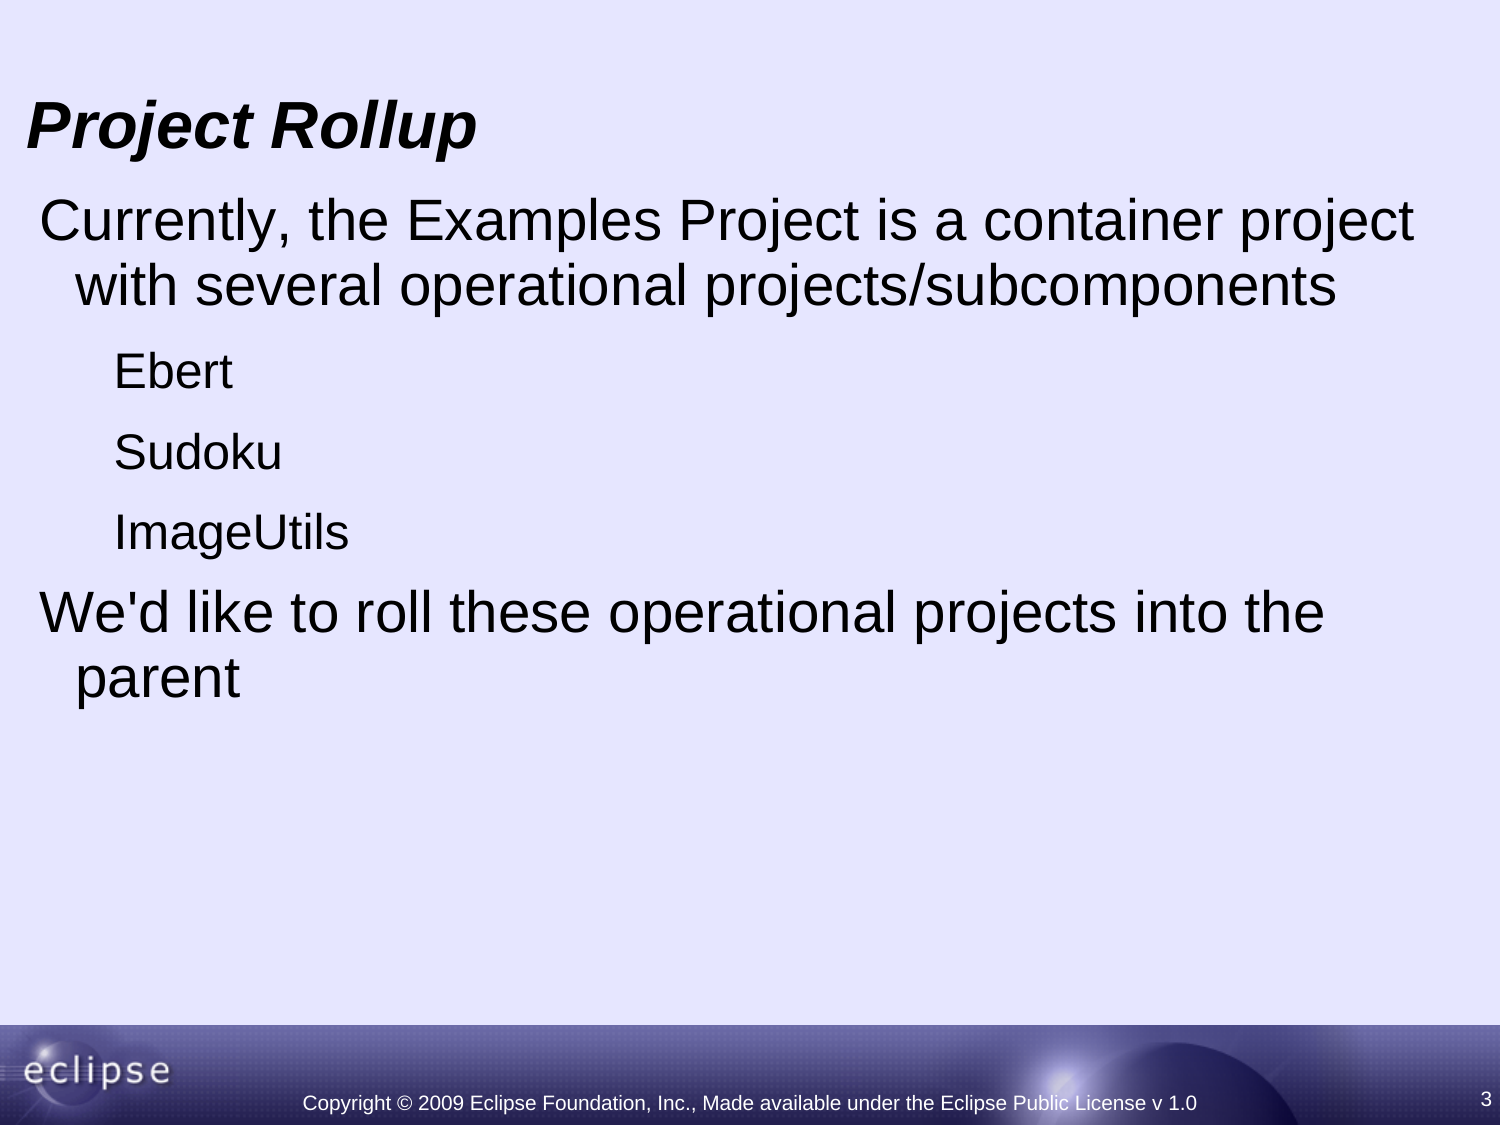

# Project Rollup
Currently, the Examples Project is a container project with several operational projects/subcomponents
Ebert
Sudoku
ImageUtils
We'd like to roll these operational projects into the parent
3